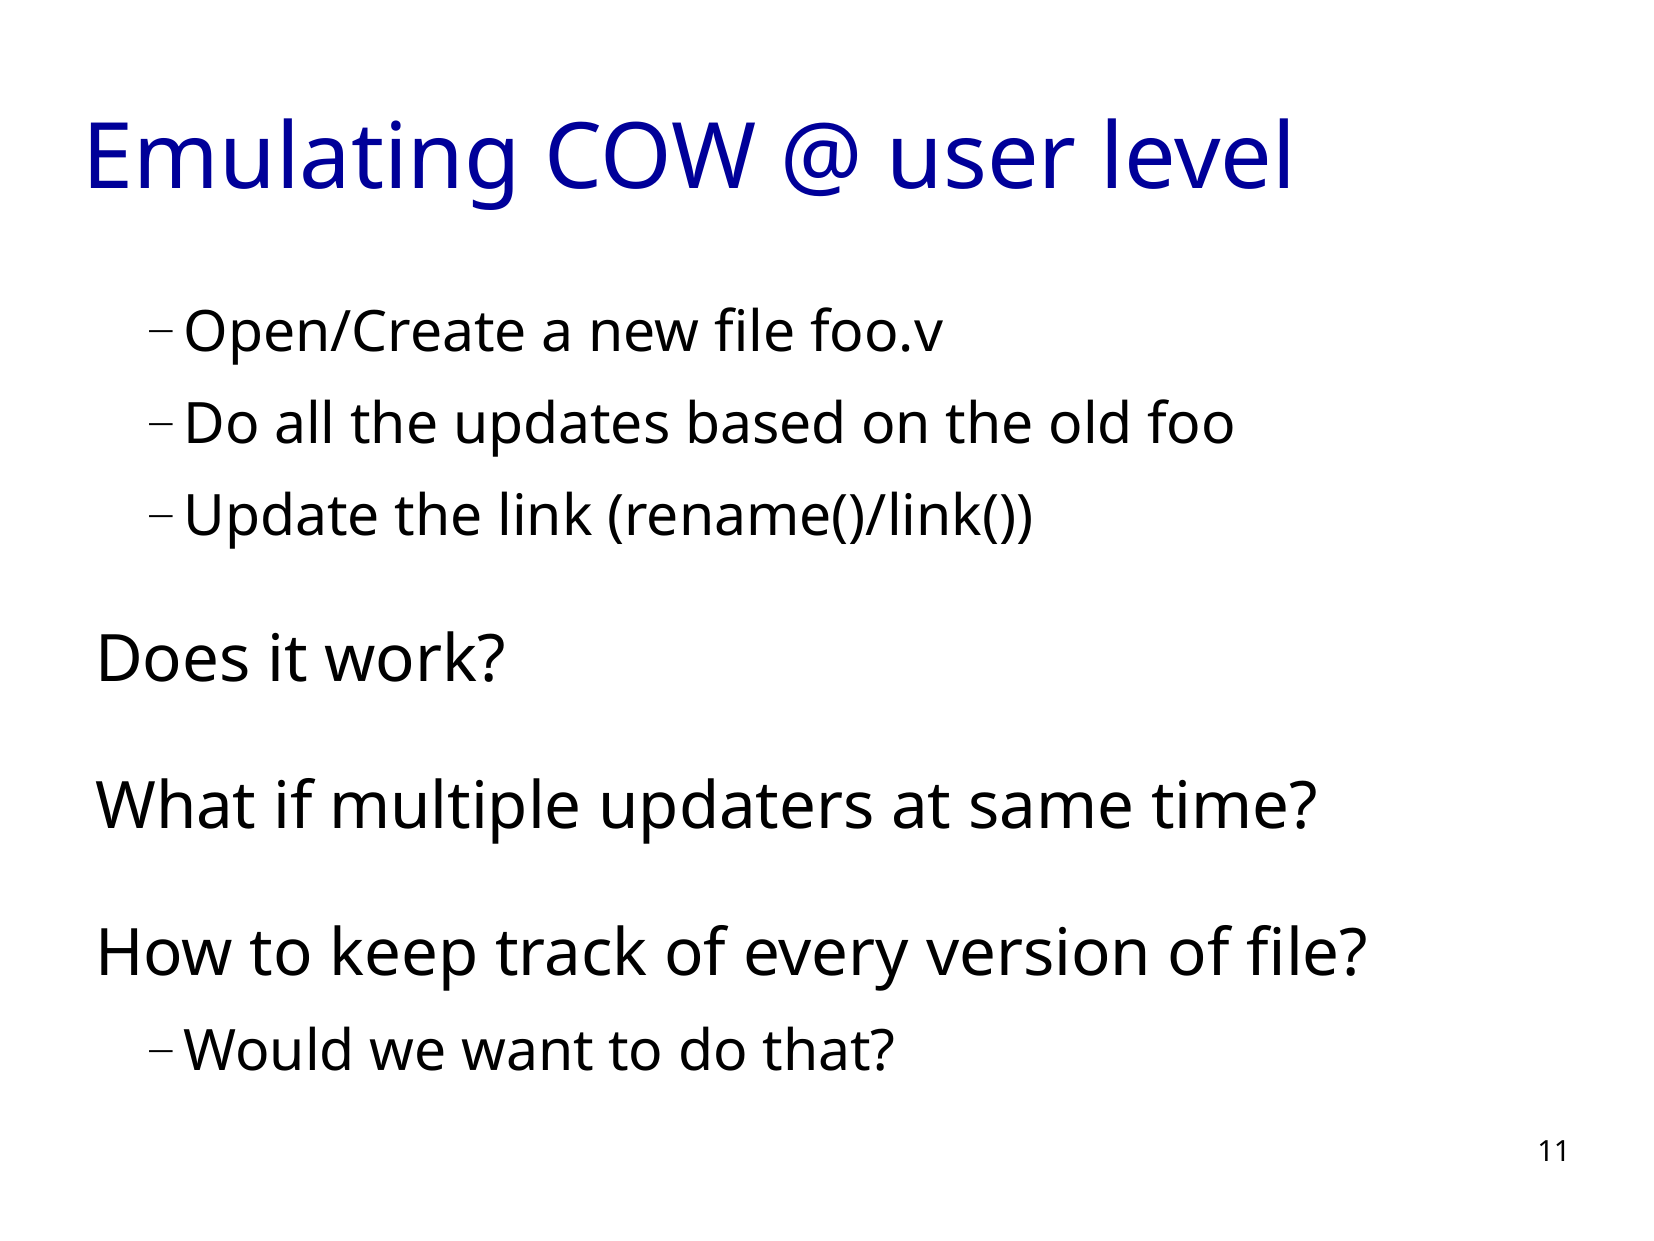

# Emulating COW @ user level
Open/Create a new file foo.v
Do all the updates based on the old foo
Update the link (rename()/link())
Does it work?
What if multiple updaters at same time?
How to keep track of every version of file?
Would we want to do that?
11